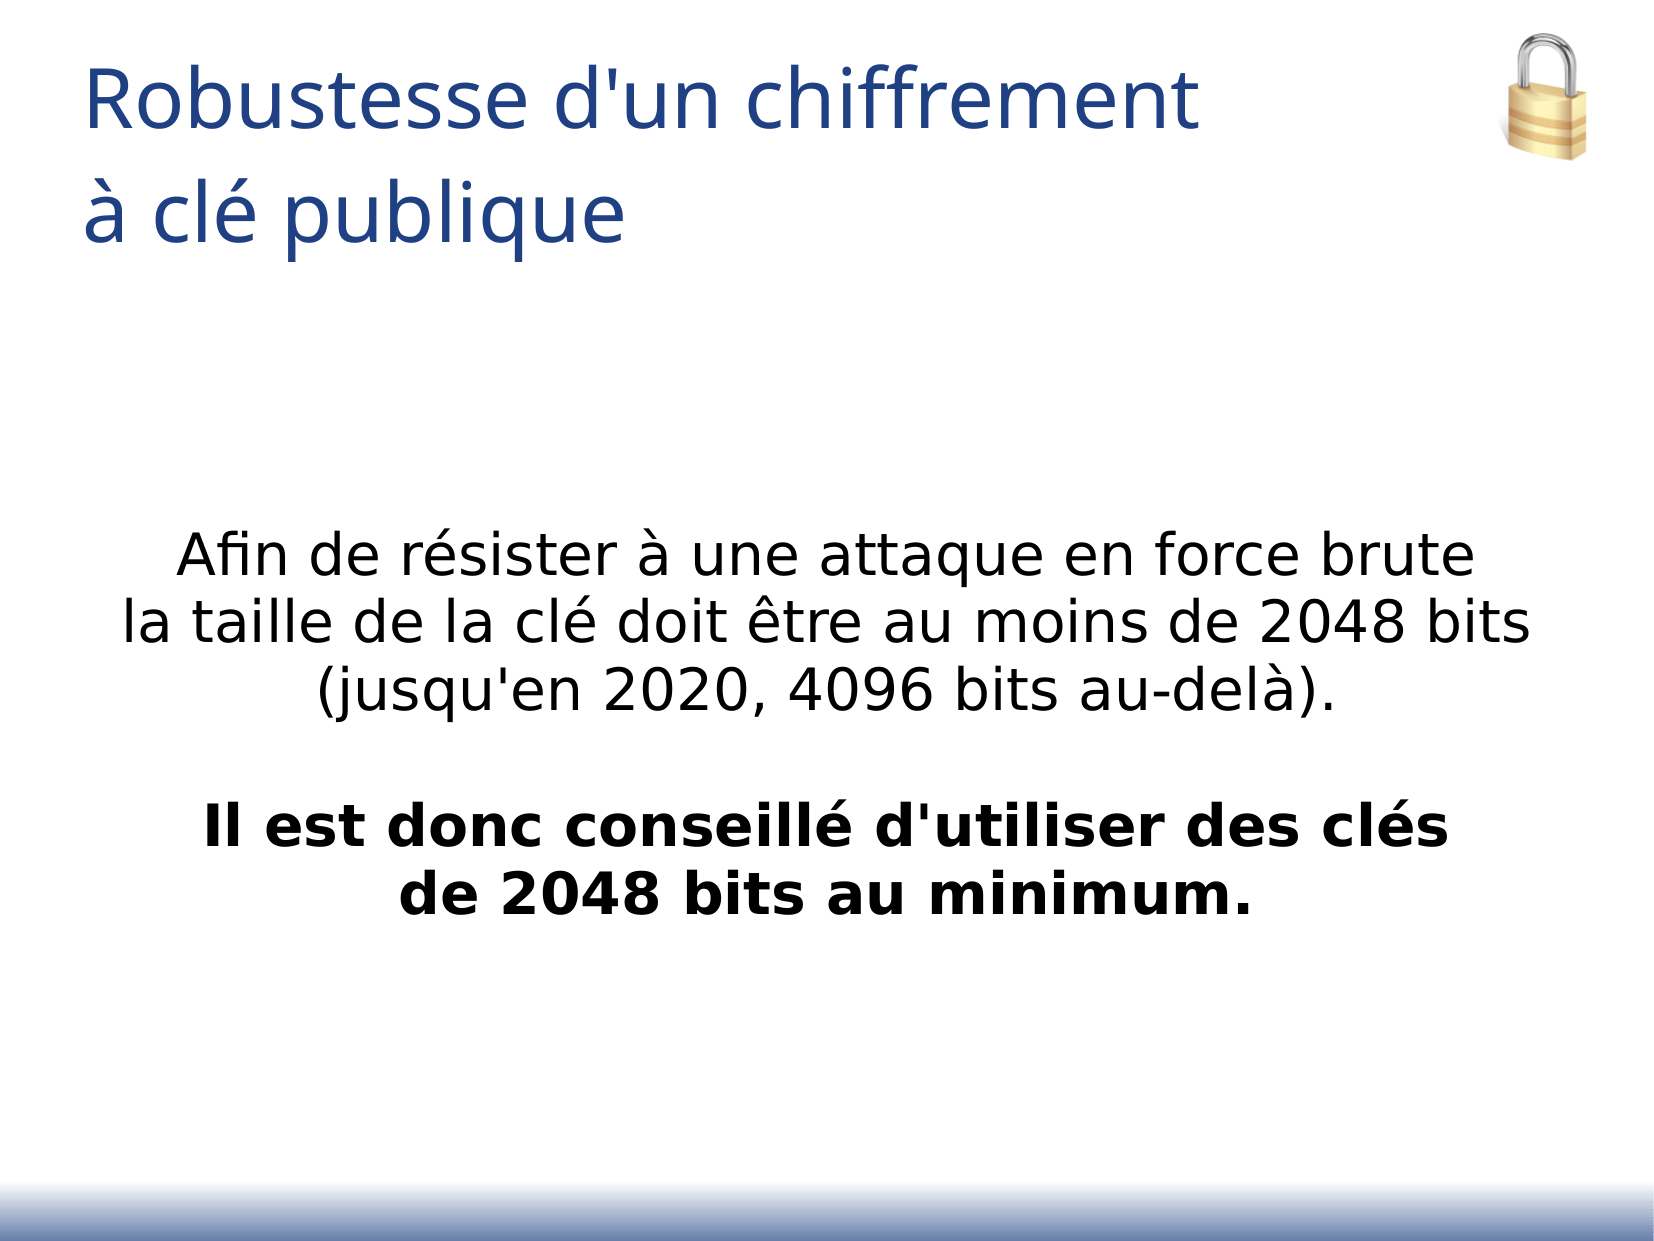

# Robustesse d'un chiffrement à clé publique
Afin de résister à une attaque en force brute
la taille de la clé doit être au moins de 2048 bits (jusqu'en 2020, 4096 bits au-delà).
Il est donc conseillé d'utiliser des clés
de 2048 bits au minimum.